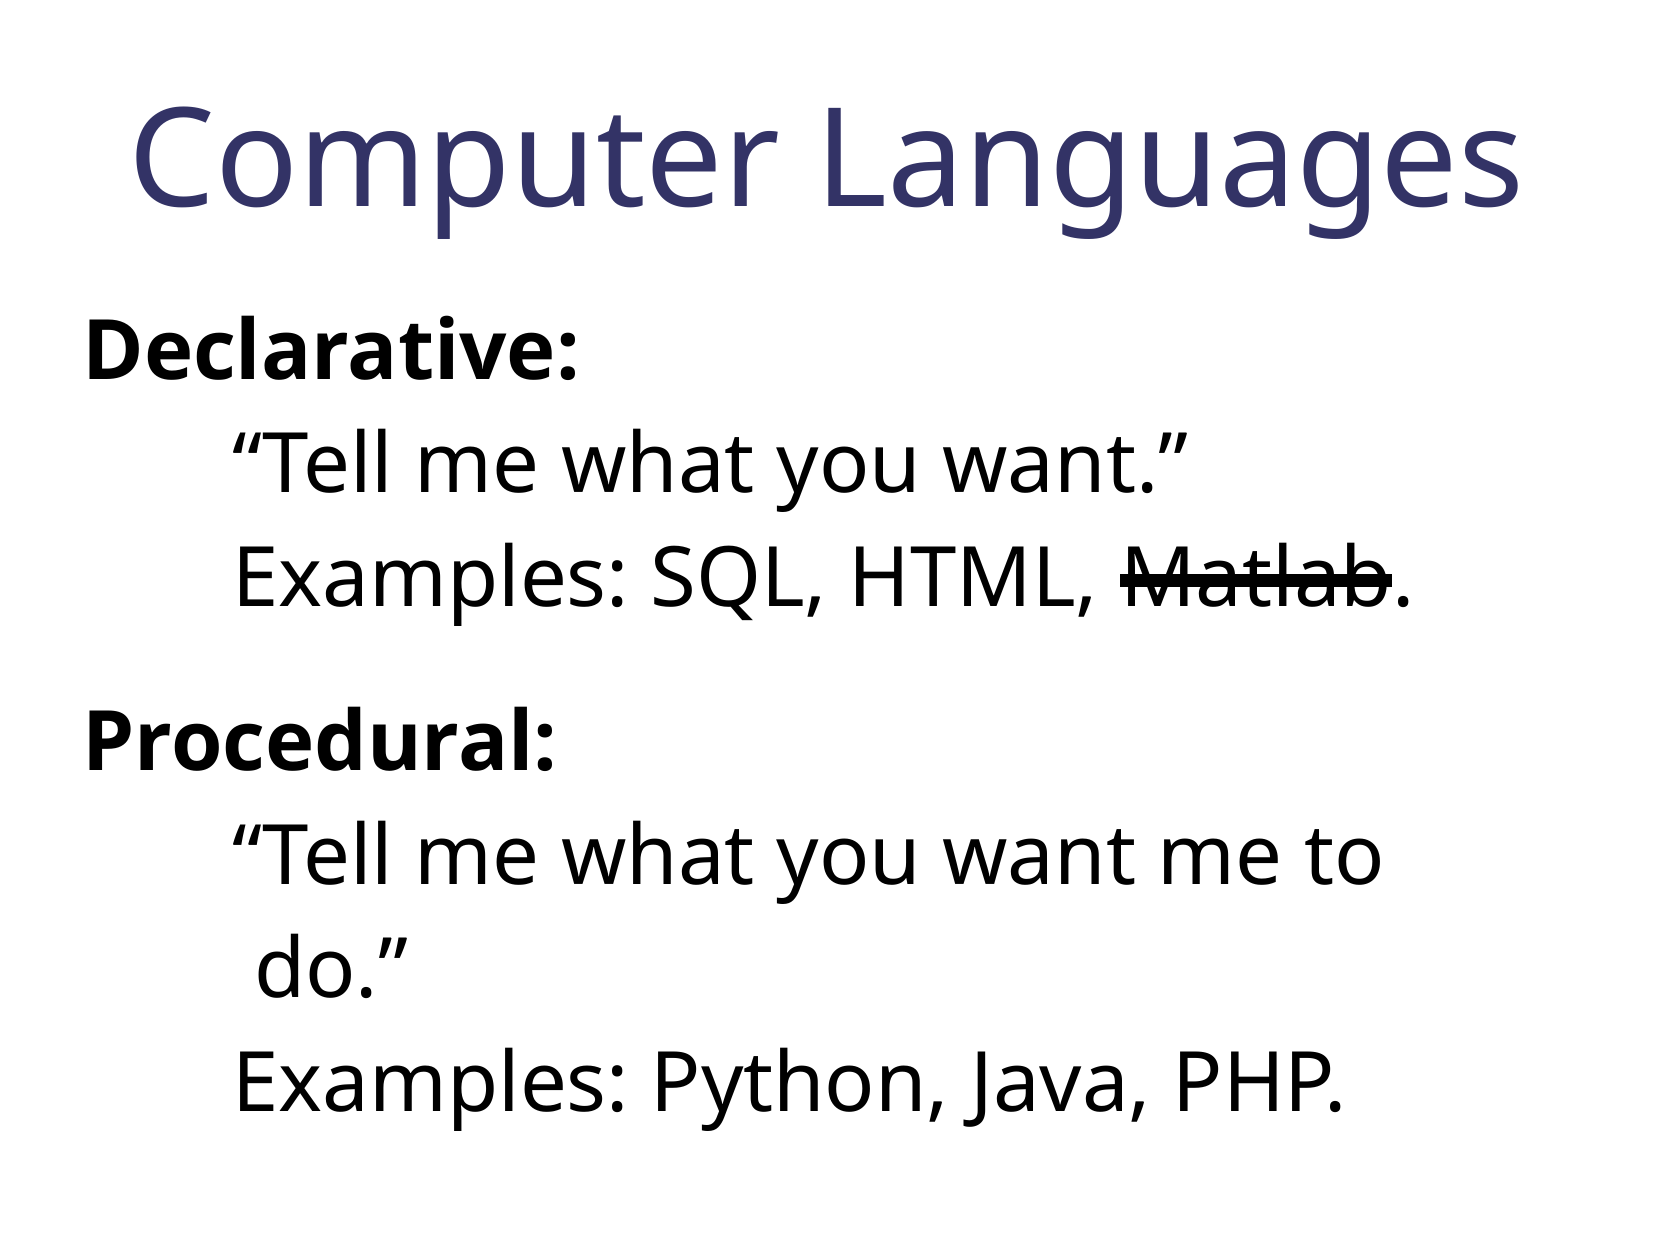

# Computer Languages
Declarative:
		“Tell me what you want.”
		Examples: SQL, HTML, Matlab.
Procedural:
		“Tell me what you want me to
		 do.”
		Examples: Python, Java, PHP.